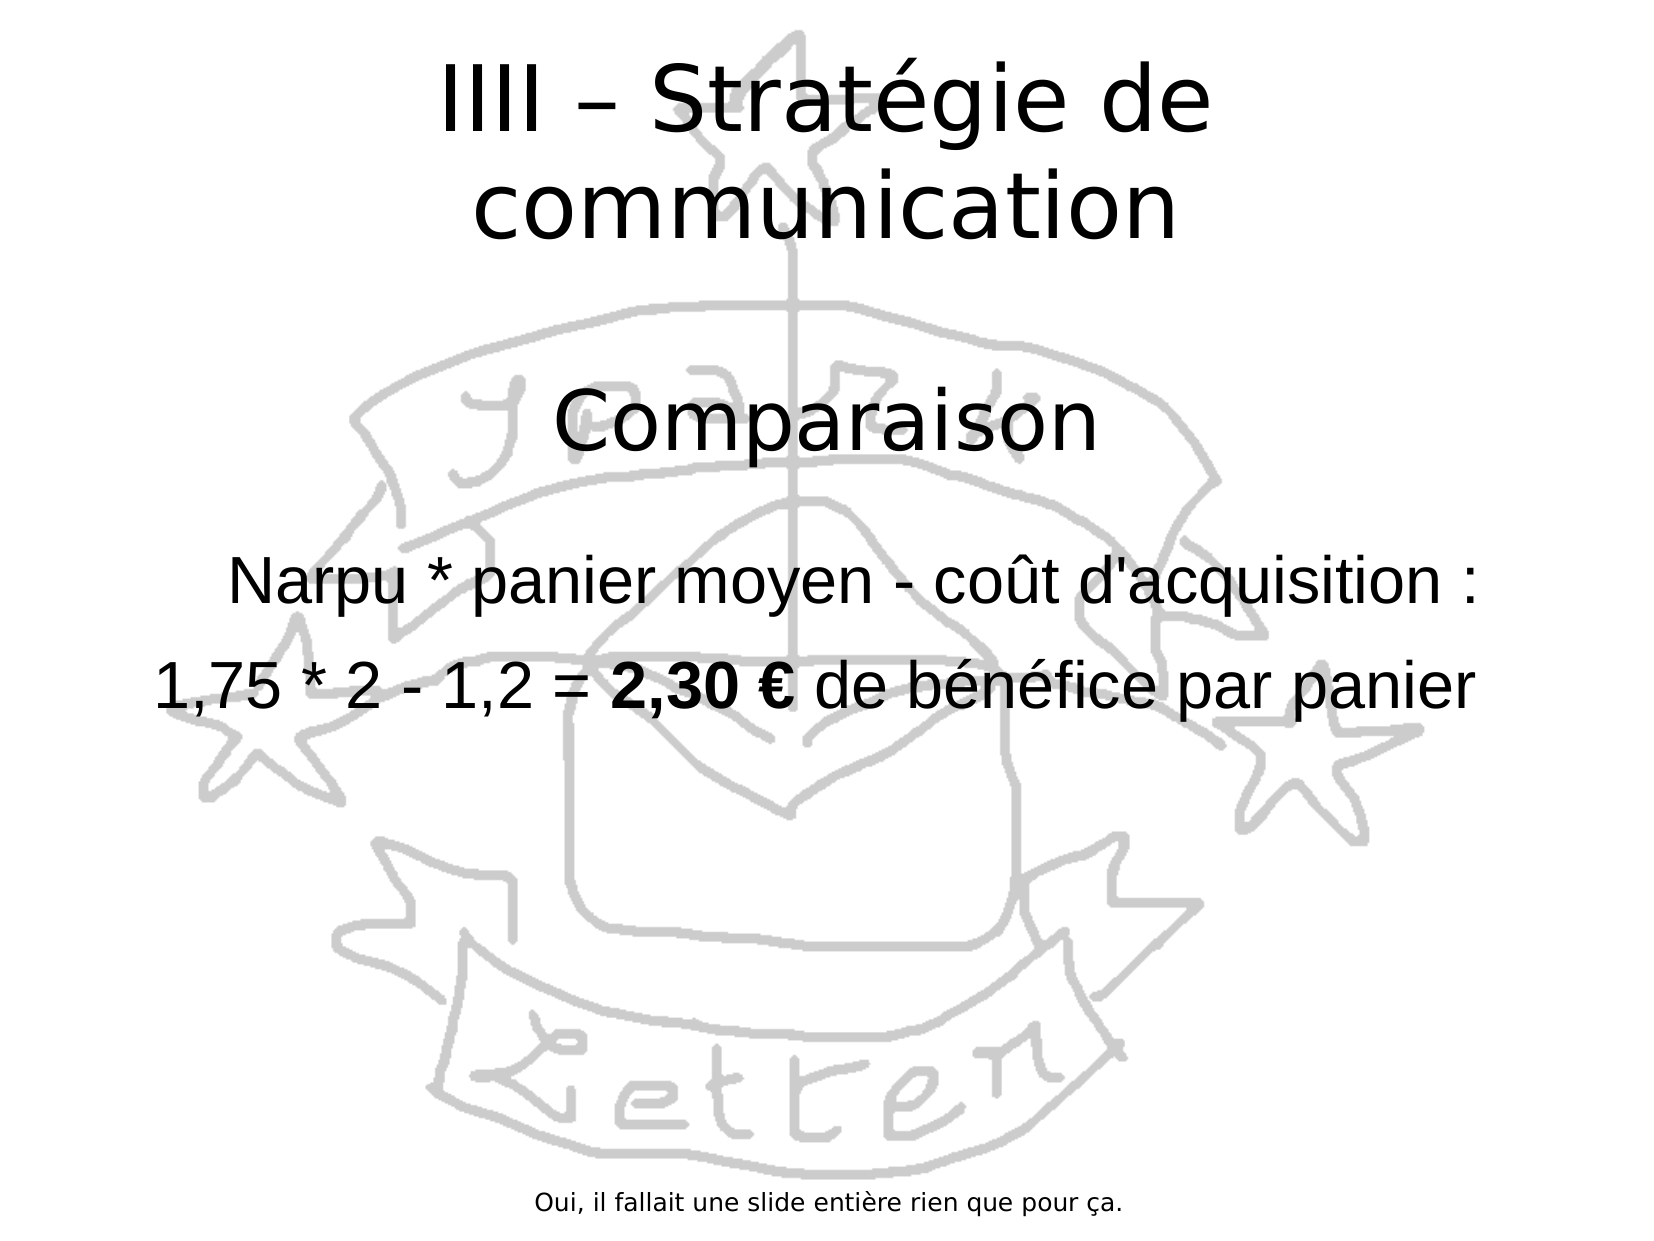

# IIII – Stratégie de communication
Comparaison
 Narpu * panier moyen - coût d'acquisition :
1,75 * 2 - 1,2 = 2,30 € de bénéfice par panier
Oui, il fallait une slide entière rien que pour ça.